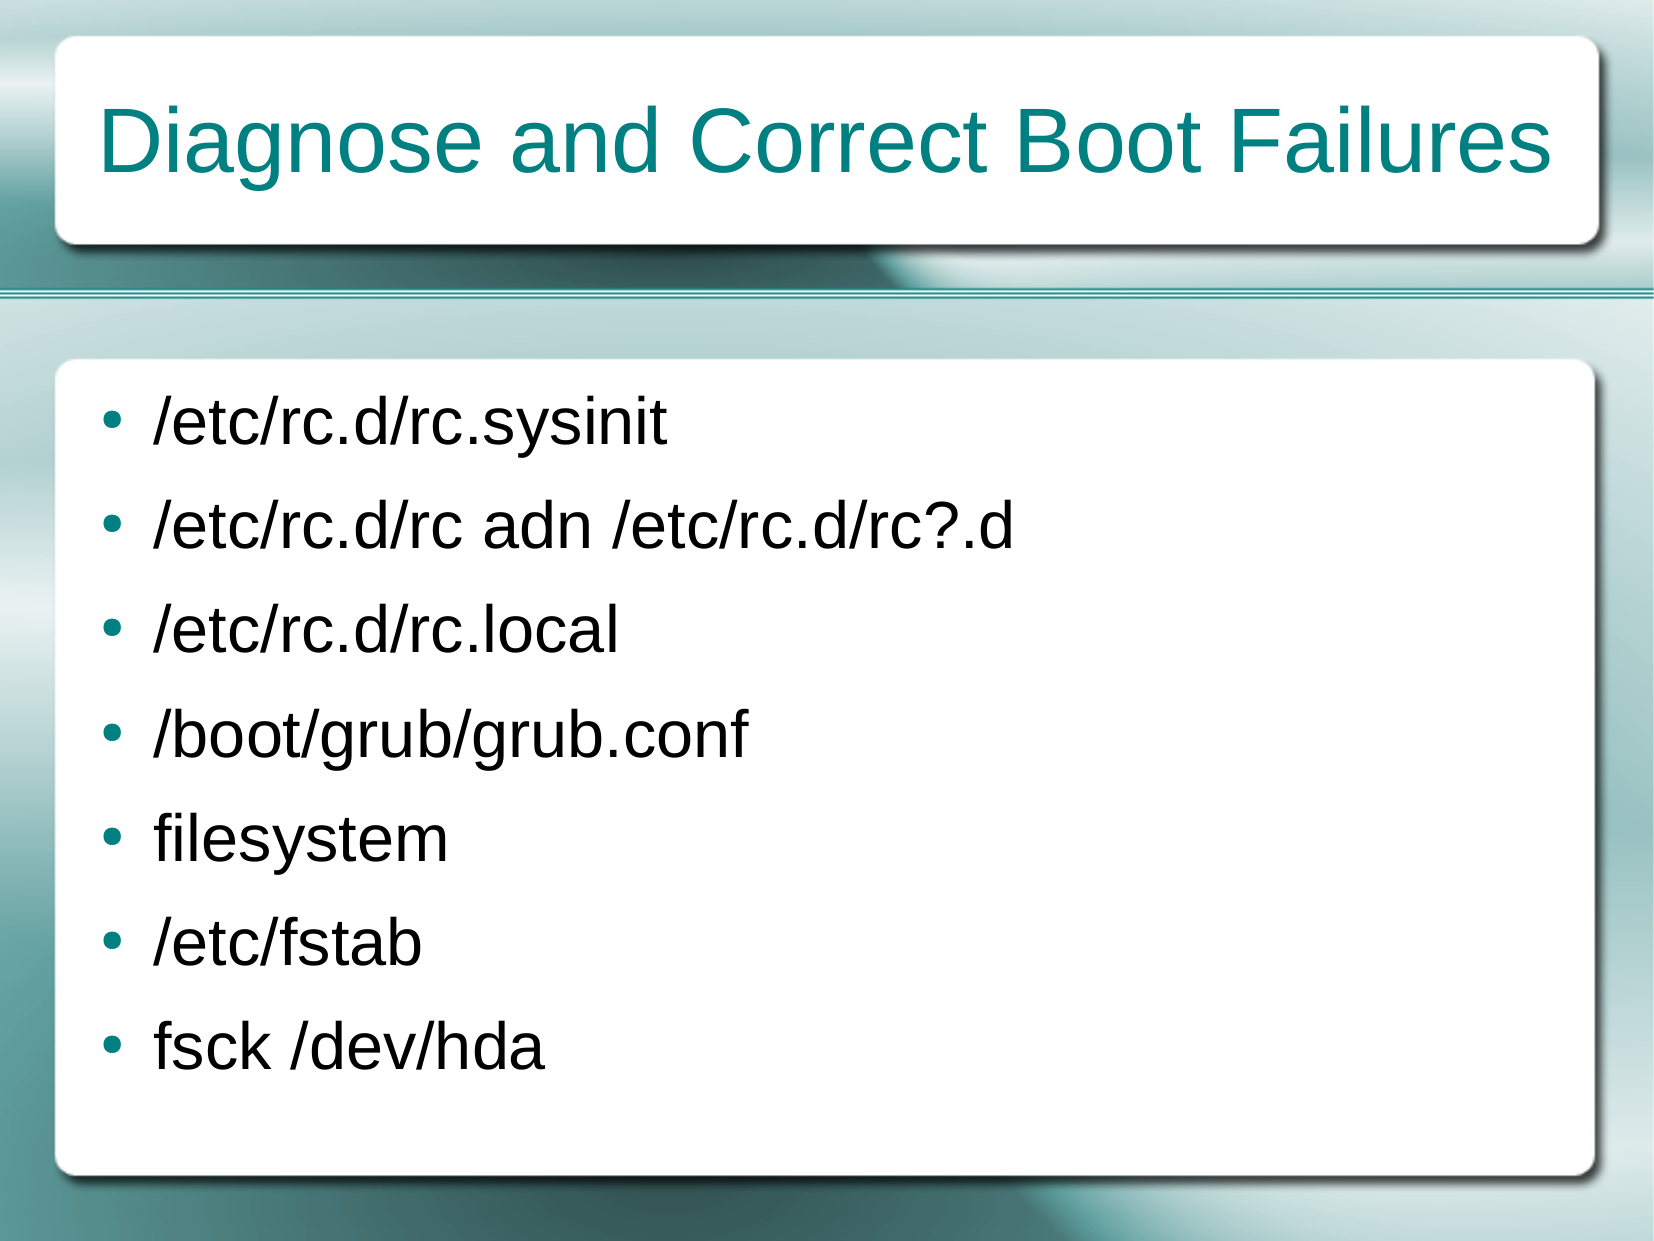

# Diagnose and Correct Boot Failures
/etc/rc.d/rc.sysinit
/etc/rc.d/rc adn /etc/rc.d/rc?.d
/etc/rc.d/rc.local
/boot/grub/grub.conf
filesystem
/etc/fstab
fsck /dev/hda